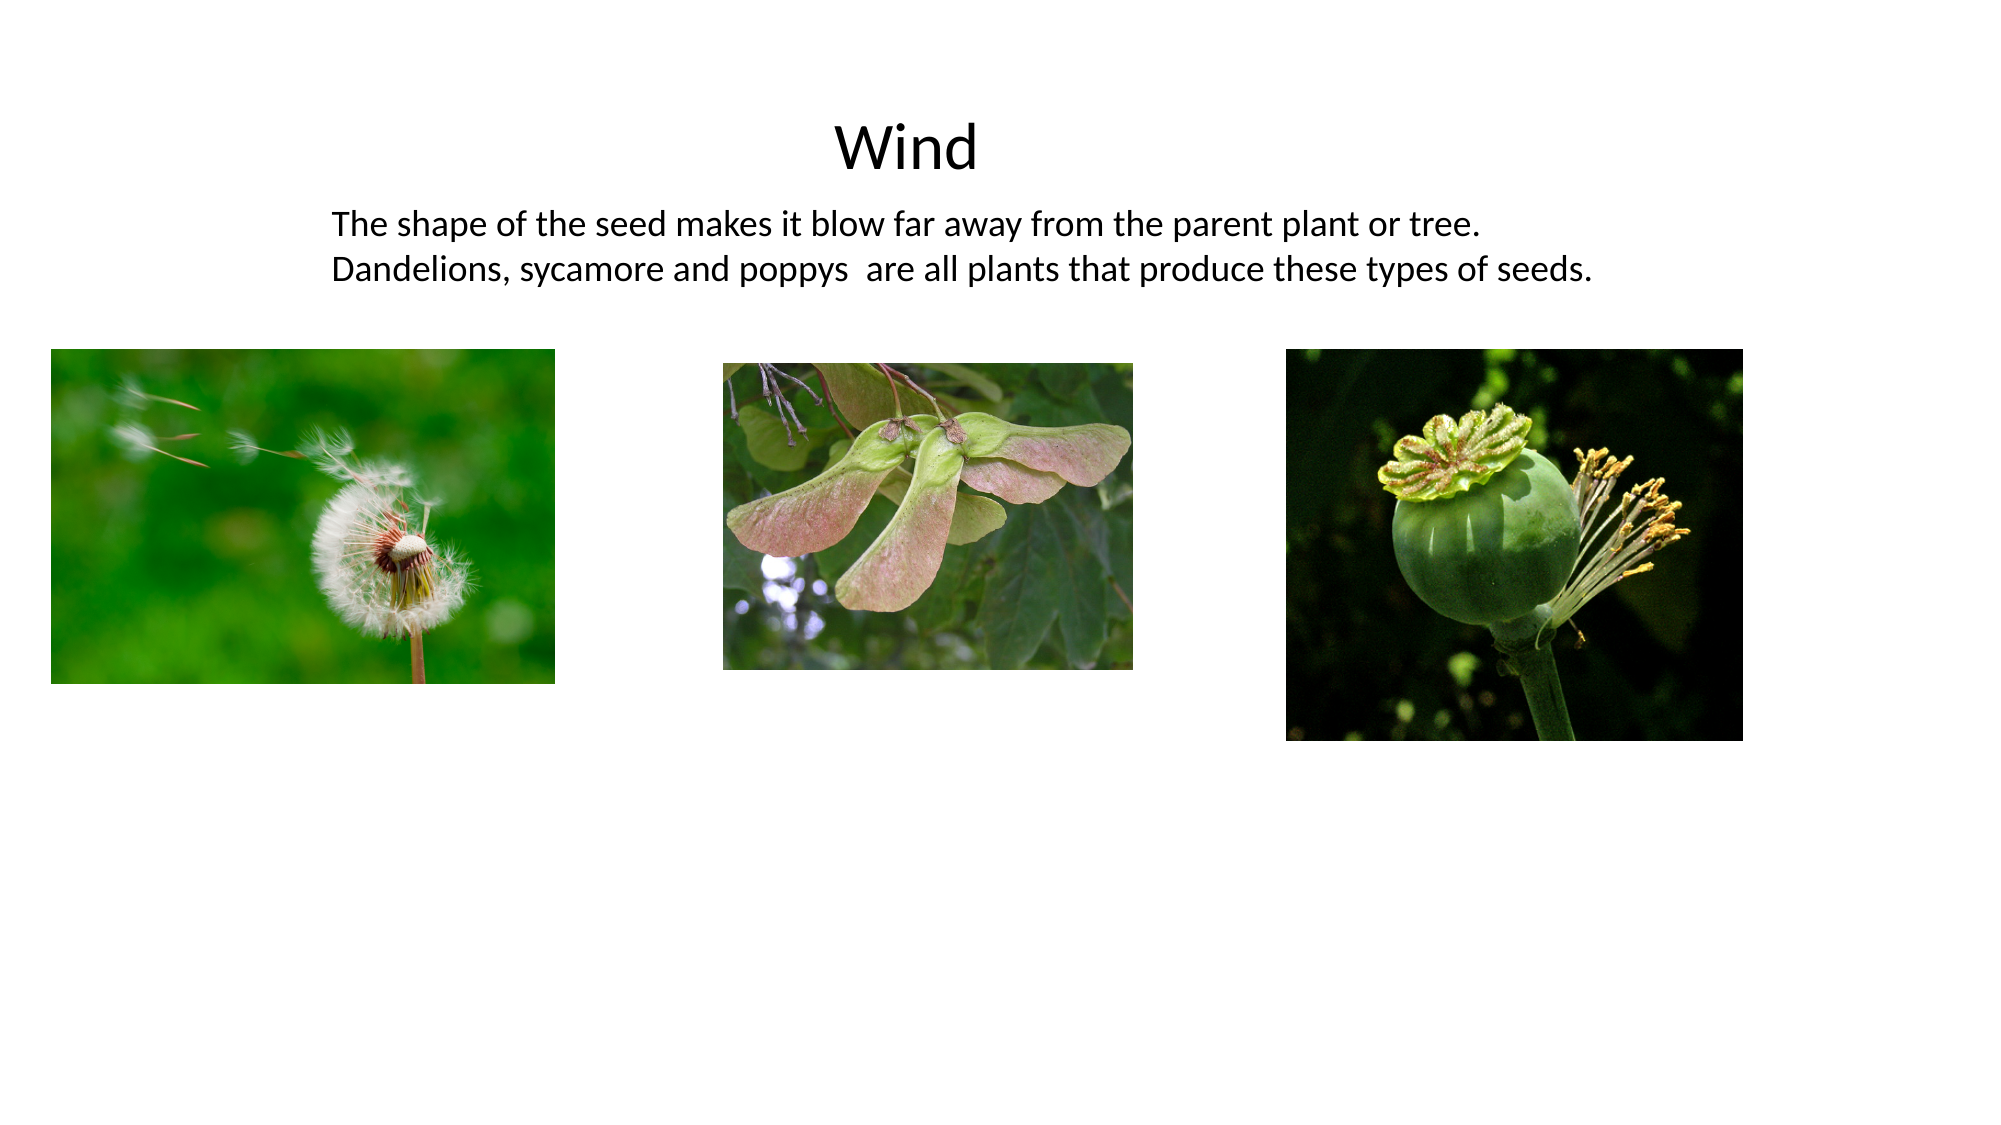

Wind
The shape of the seed makes it blow far away from the parent plant or tree.
Dandelions, sycamore and poppys are all plants that produce these types of seeds.